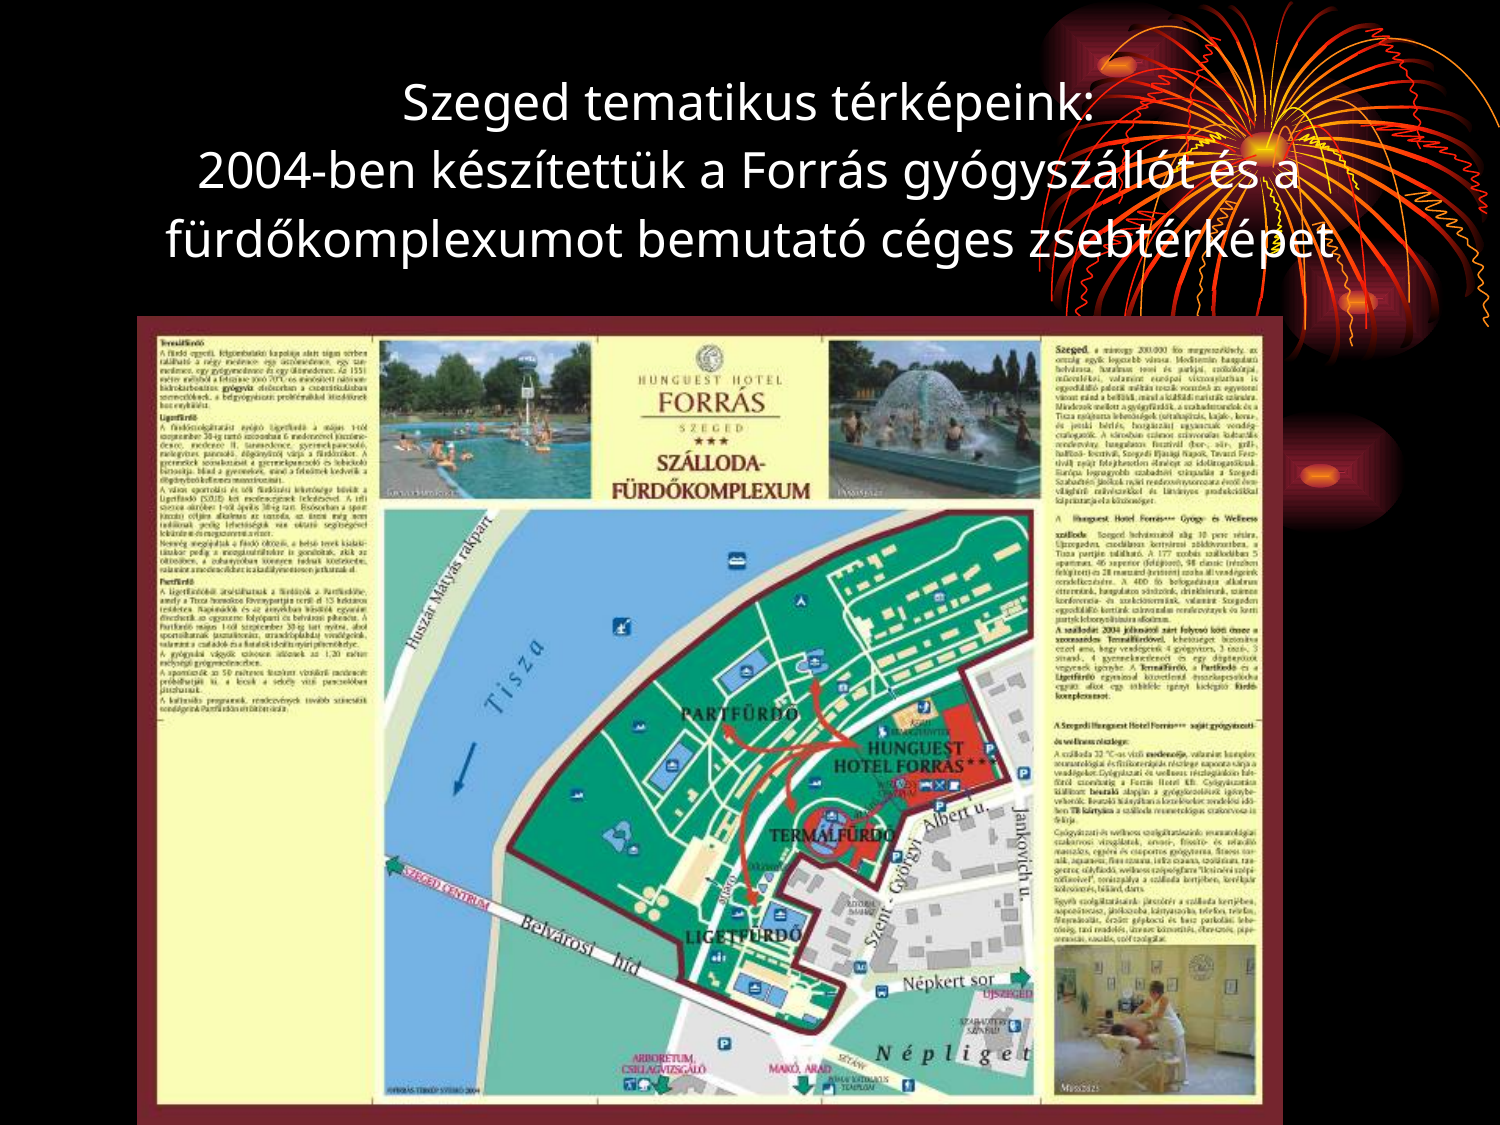

# Szeged tematikus térképeink: 2004-ben készítettük a Forrás gyógyszállót és a fürdőkomplexumot bemutató céges zsebtérképet